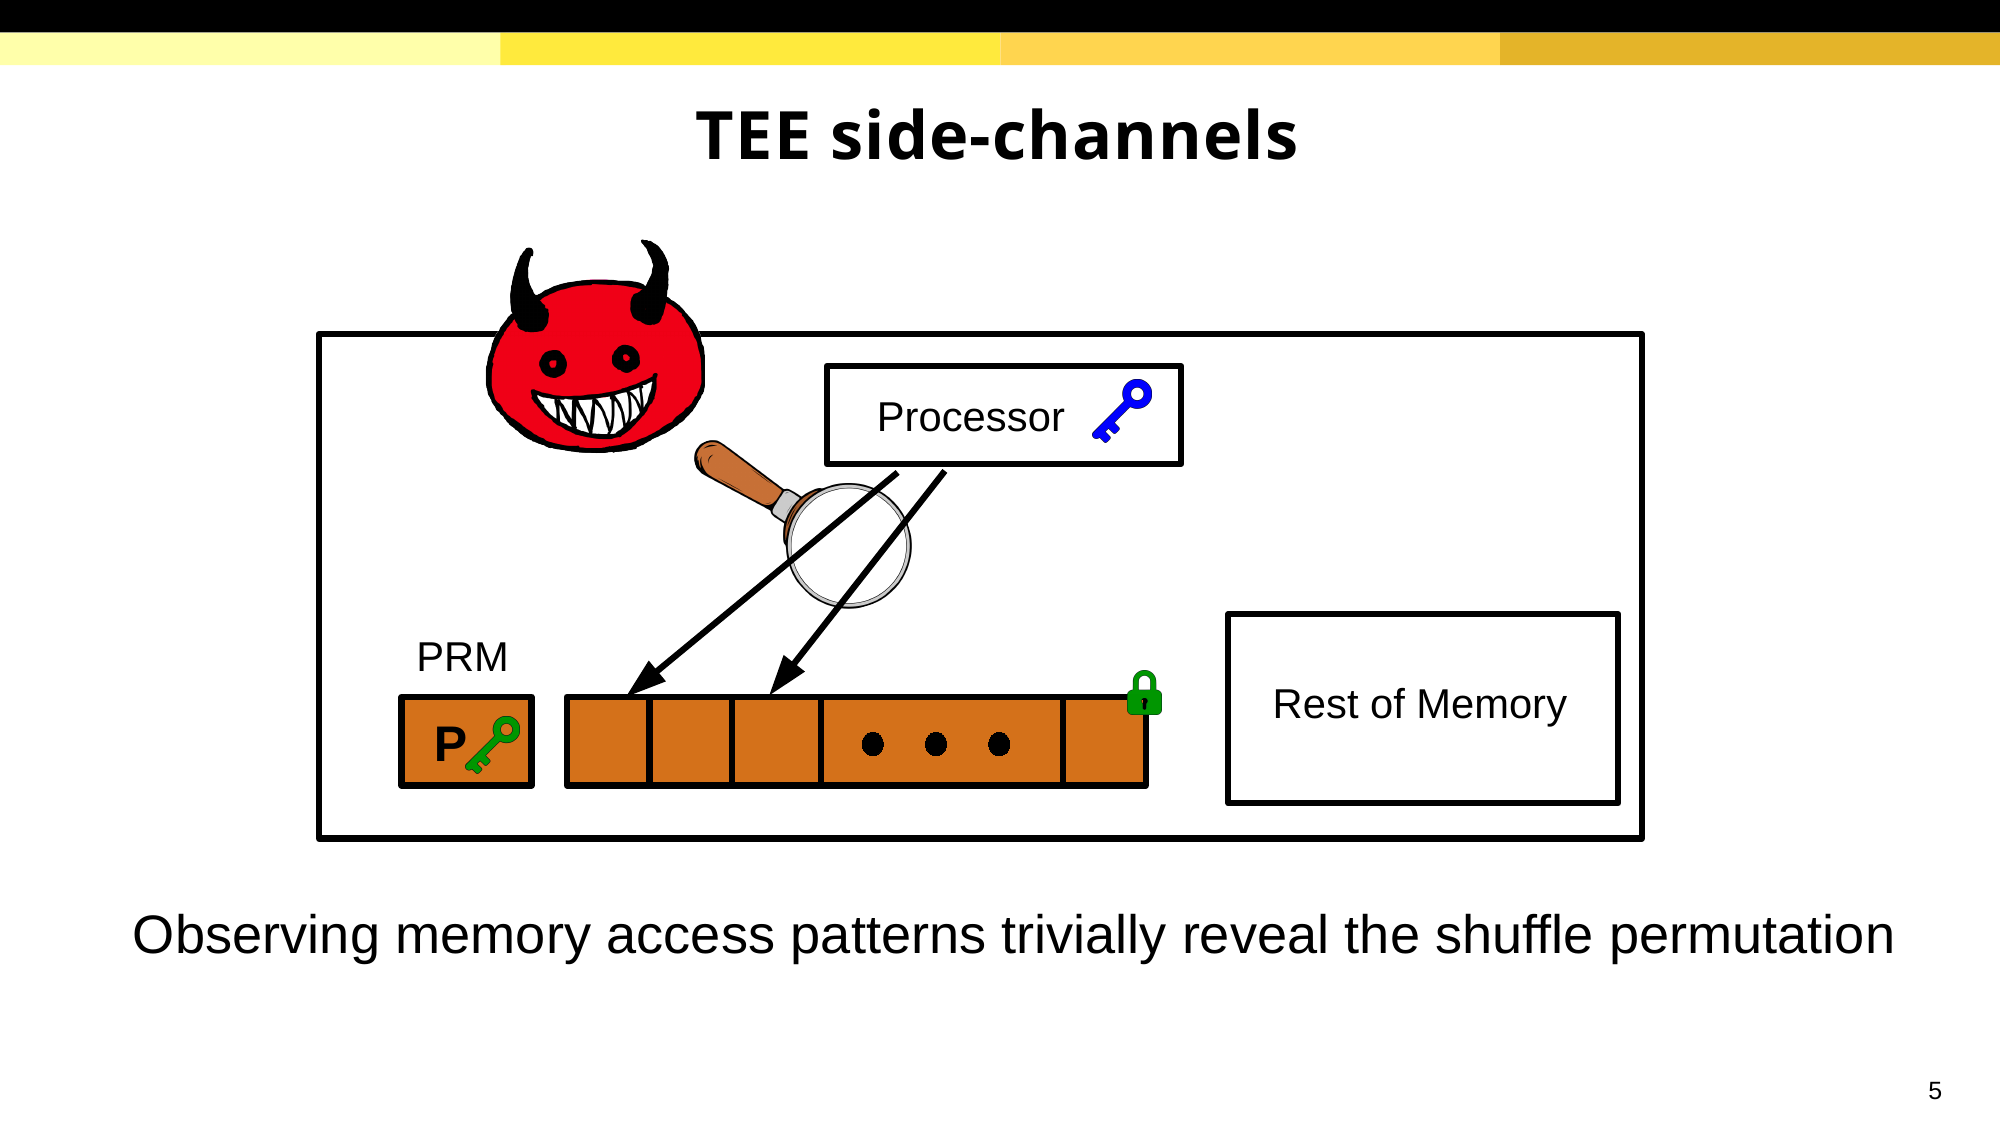

# TEE side-channels
Processor
PRM
Rest of Memory
P
Observing memory access patterns trivially reveal the shuffle permutation
5